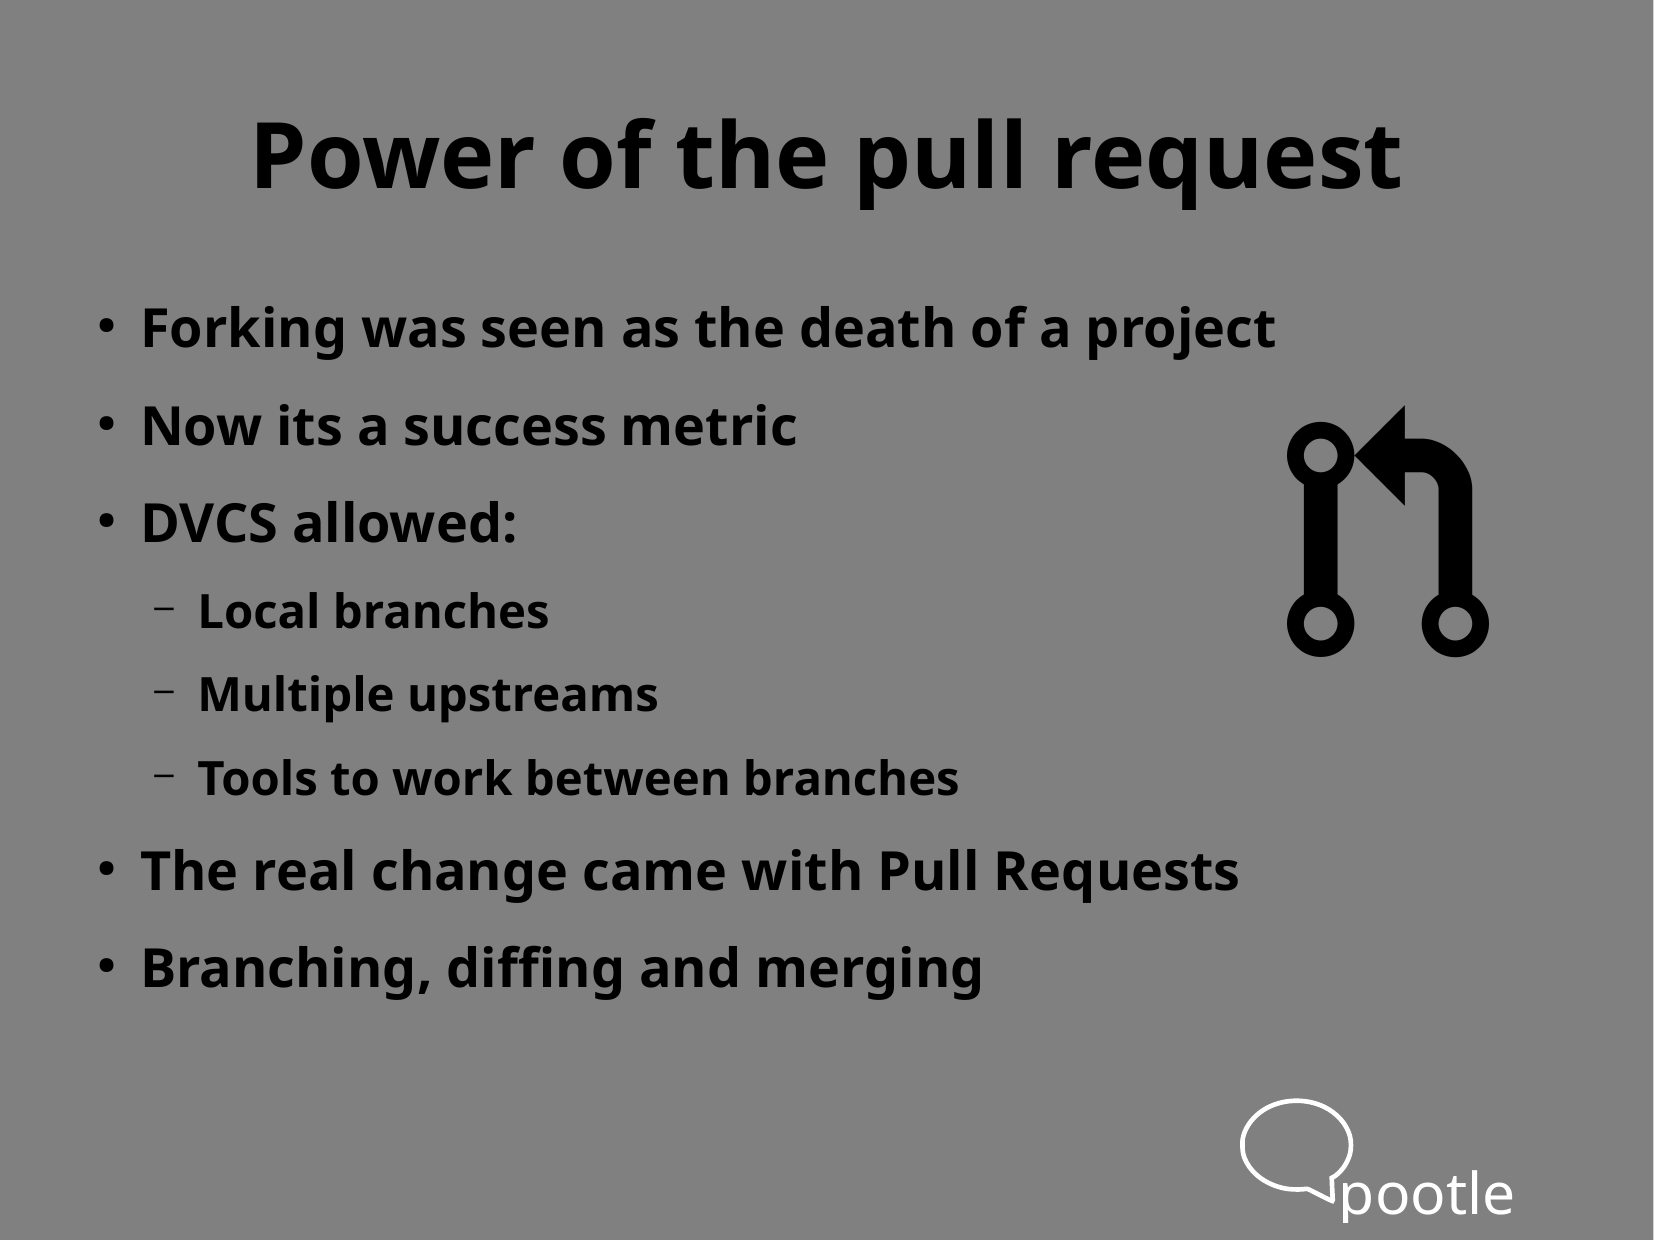

# Power of the pull request
Forking was seen as the death of a project
Now its a success metric
DVCS allowed:
Local branches
Multiple upstreams
Tools to work between branches
The real change came with Pull Requests
Branching, diffing and merging